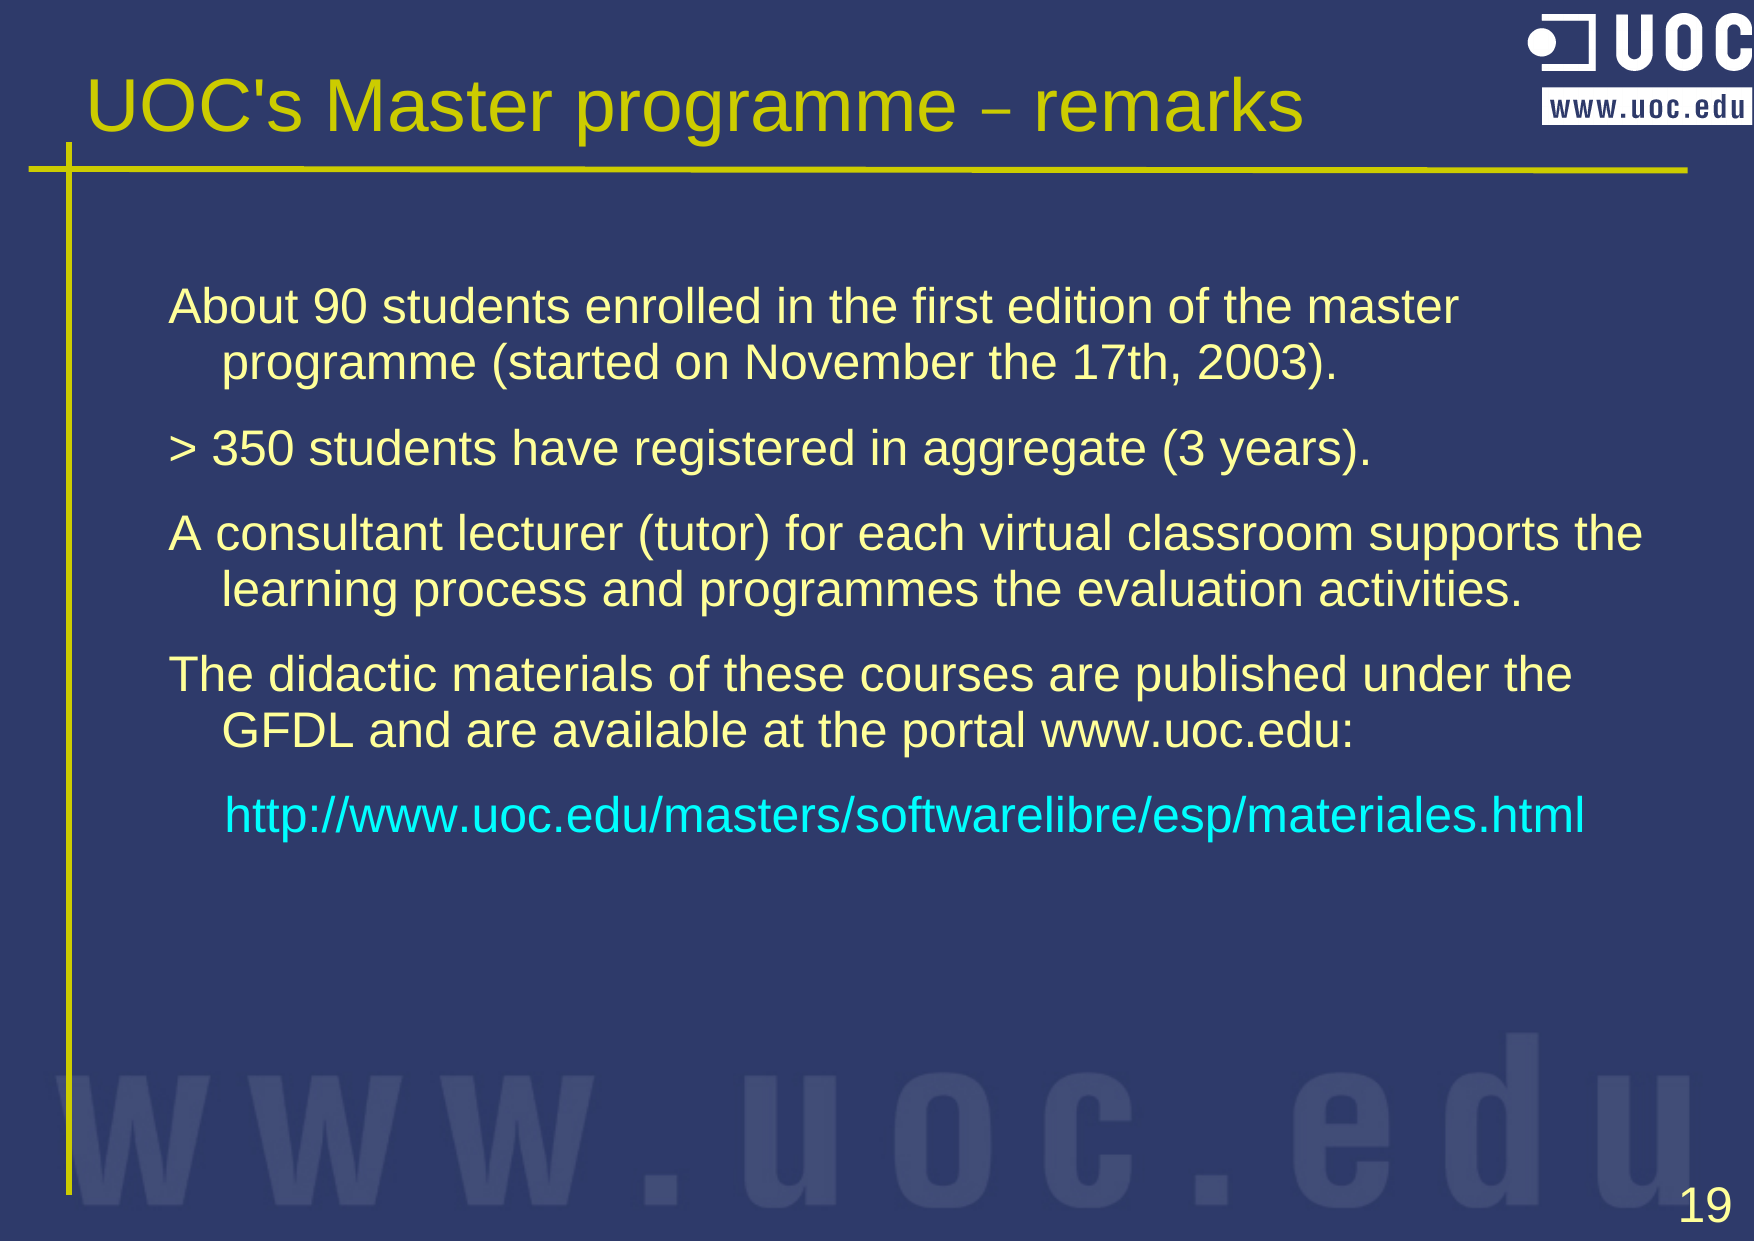

UOC's Master programme − remarks
# About 90 students enrolled in the first edition of the master programme (started on November the 17th, 2003).
> 350 students have registered in aggregate (3 years).
A consultant lecturer (tutor) for each virtual classroom supports the learning process and programmes the evaluation activities.
The didactic materials of these courses are published under the GFDL and are available at the portal www.uoc.edu:
 http://www.uoc.edu/masters/softwarelibre/esp/materiales.html